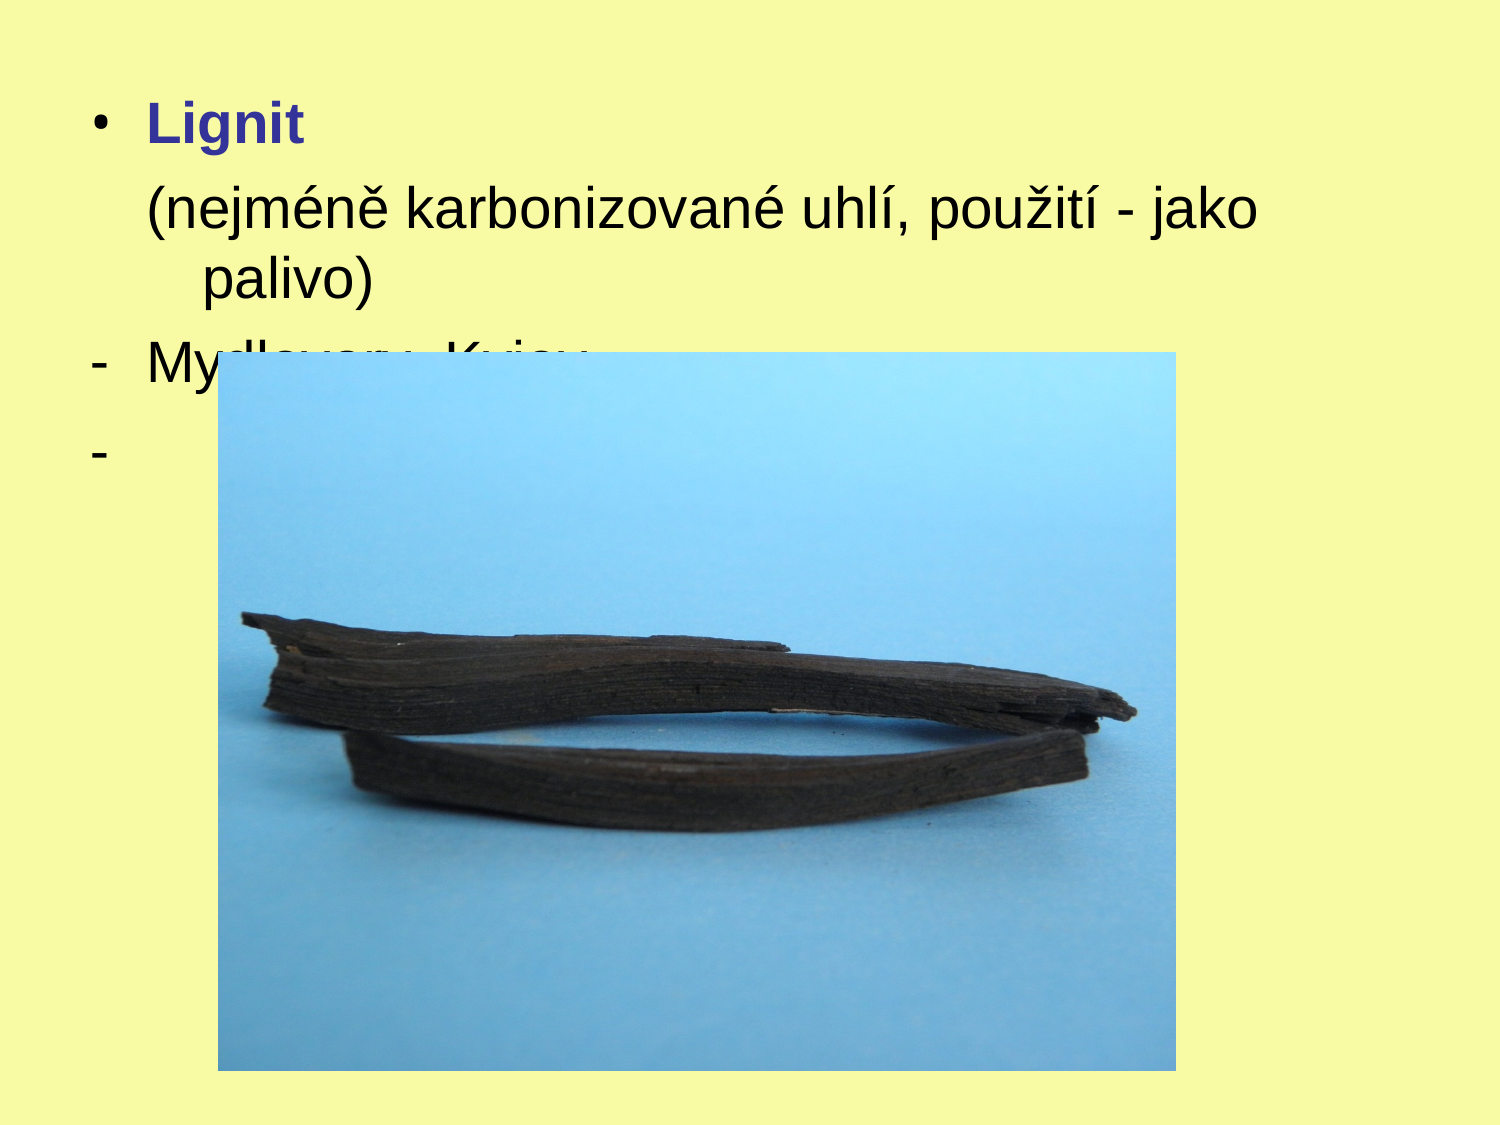

#
Lignit
(nejméně karbonizované uhlí, použití - jako palivo)
Mydlovary, Kyjov